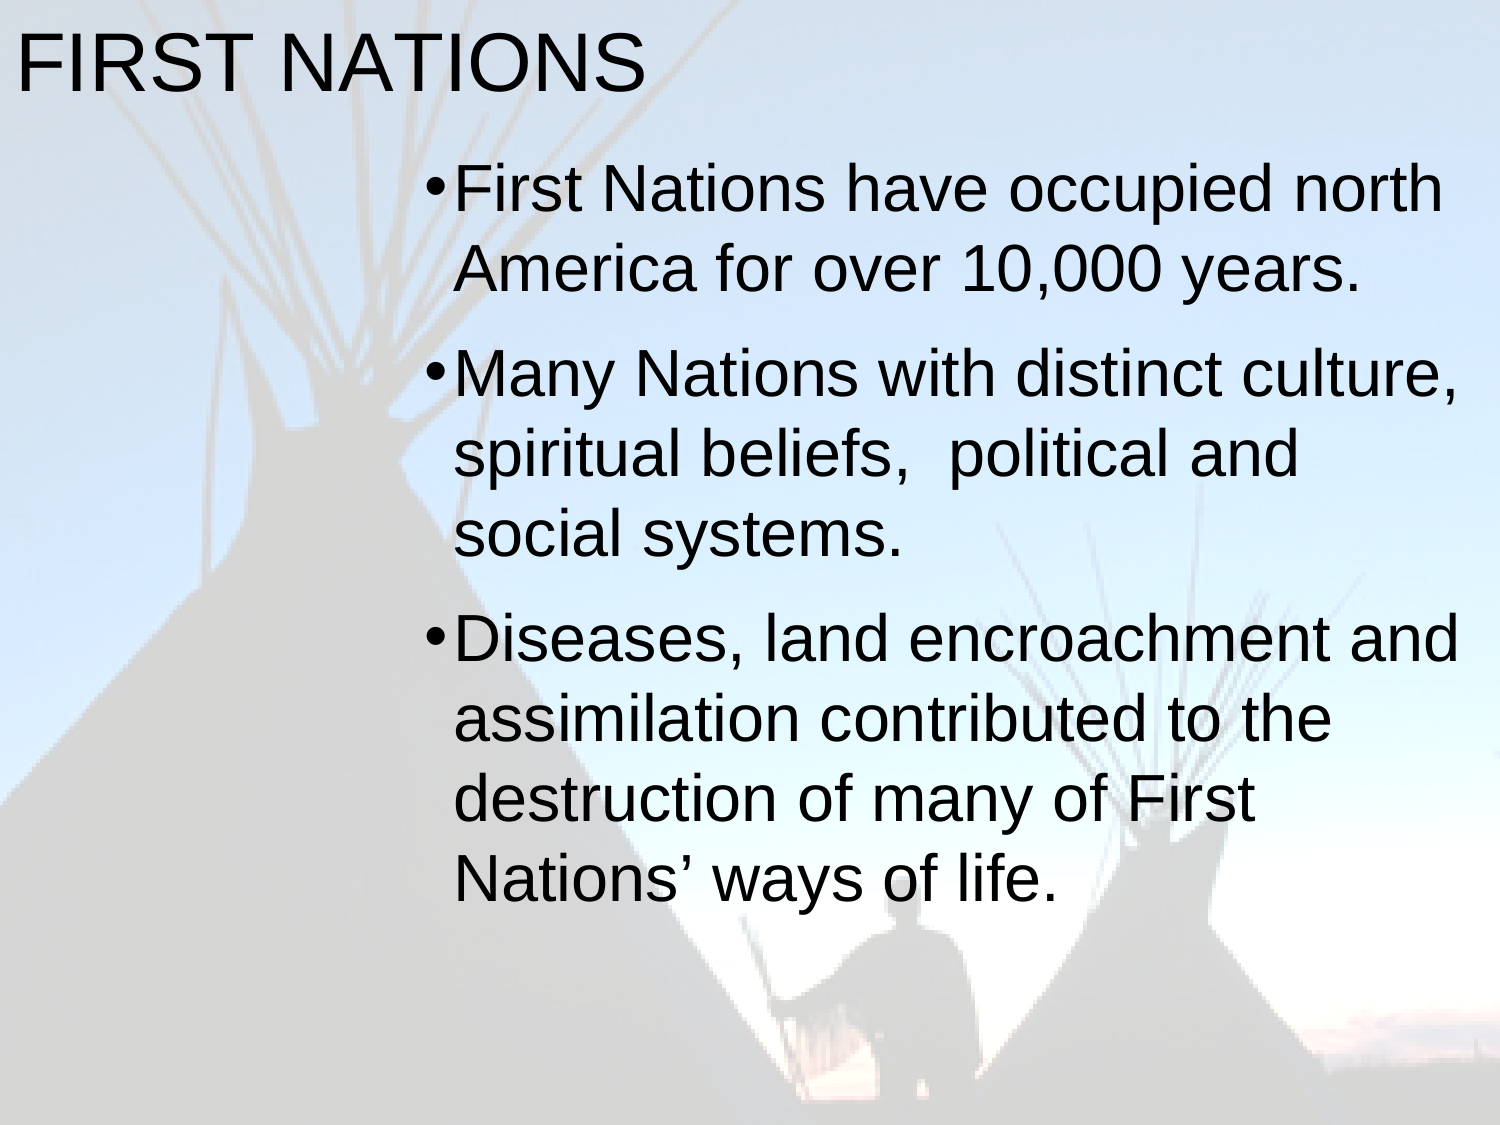

FIRST NATIONS
First Nations have occupied north America for over 10,000 years.
Many Nations with distinct culture, spiritual beliefs, political and social systems.
Diseases, land encroachment and assimilation contributed to the destruction of many of First Nations’ ways of life.